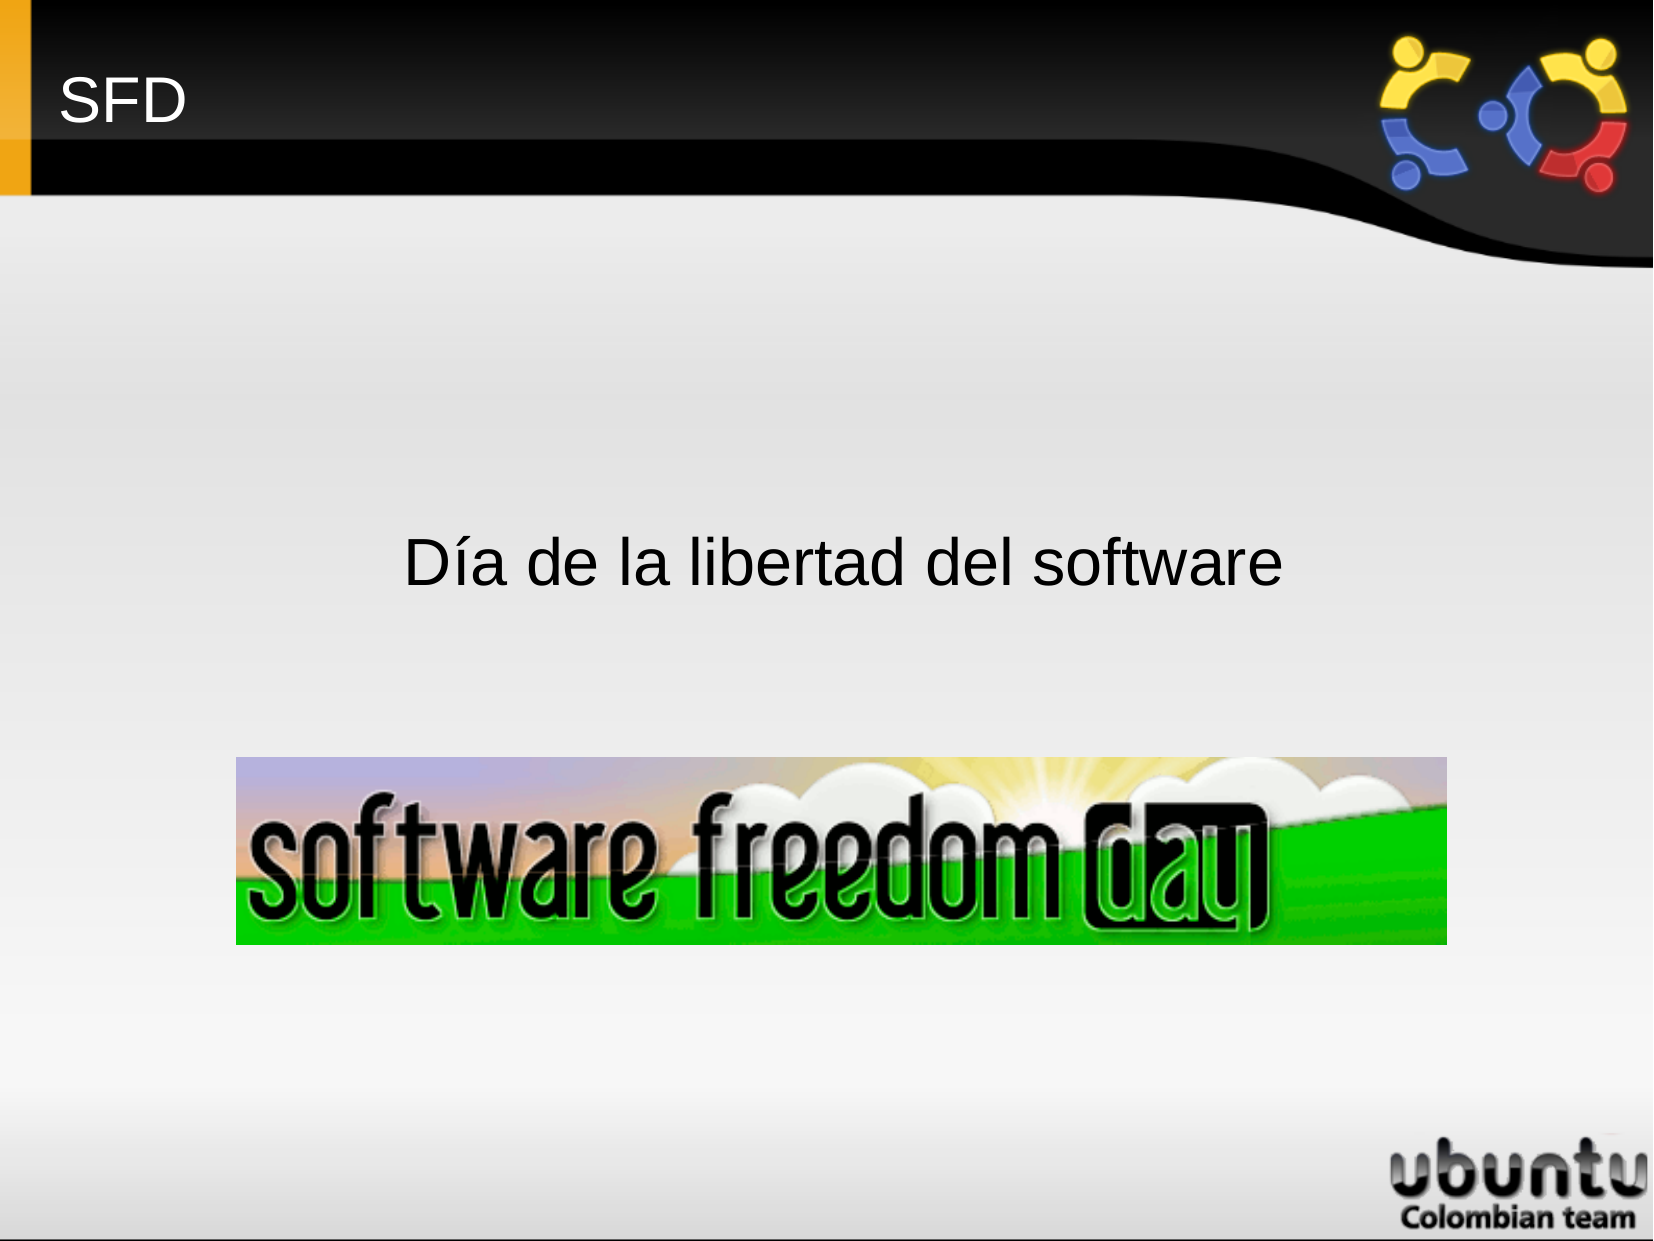

# SFD
Día de la libertad del software